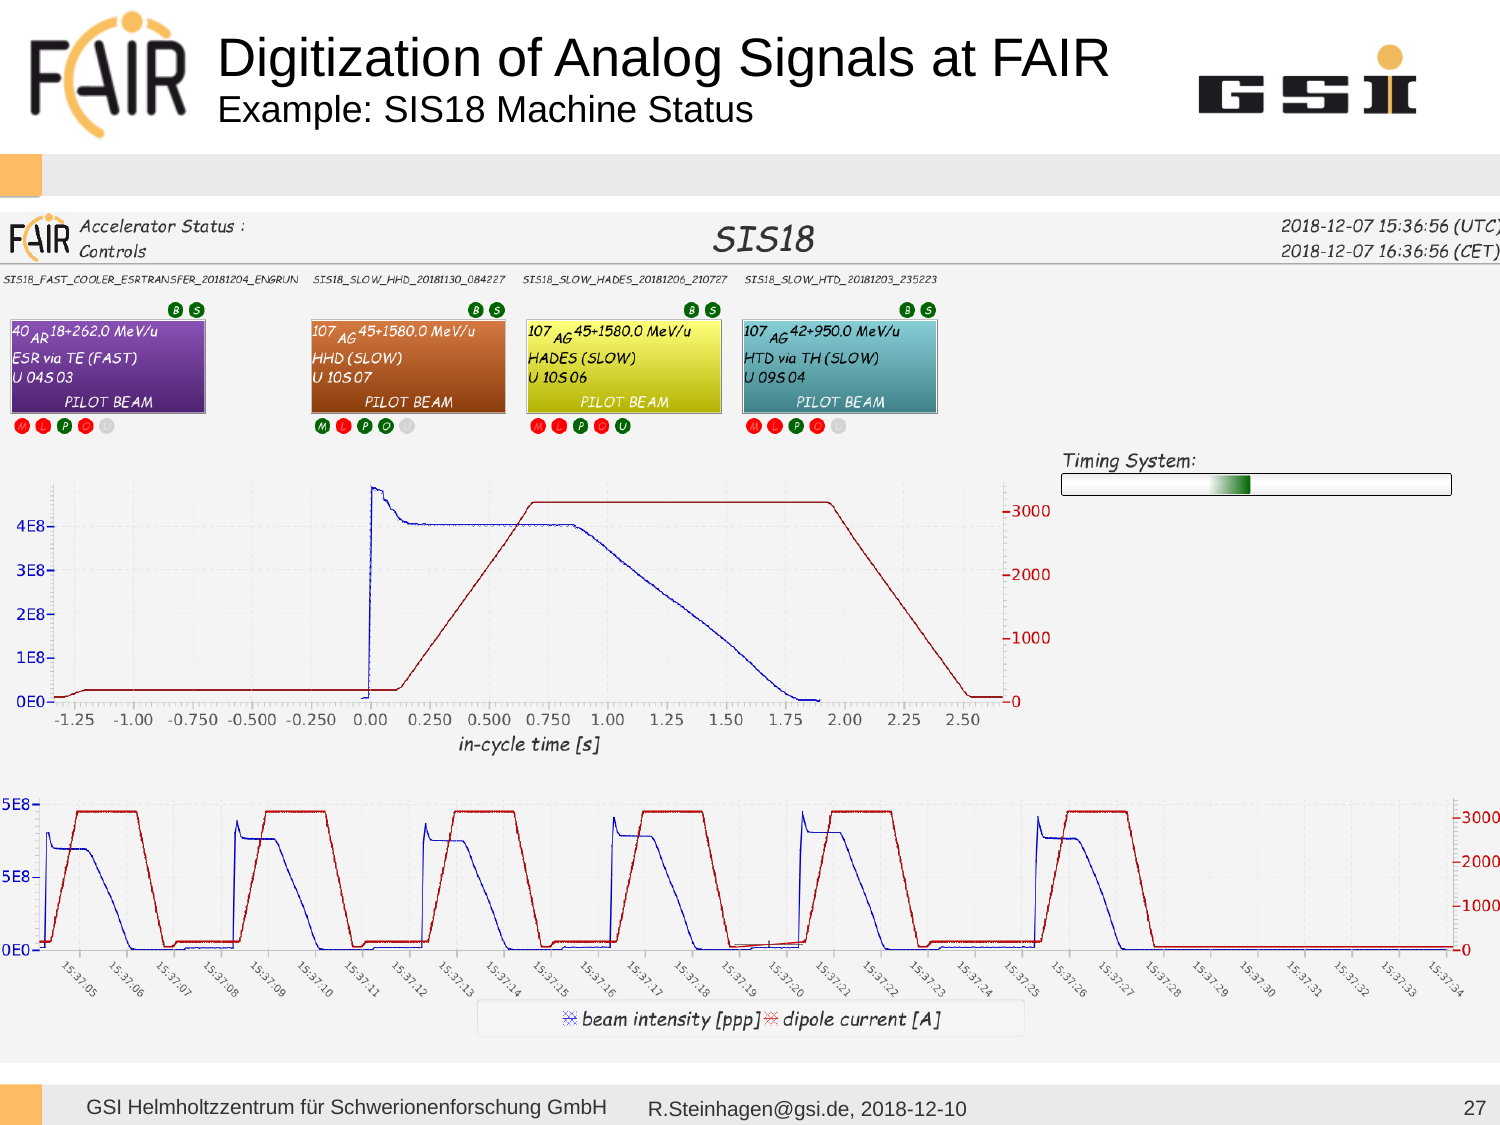

# Digitization of Analog Signals at FAIR Example: SIS18 Machine Status